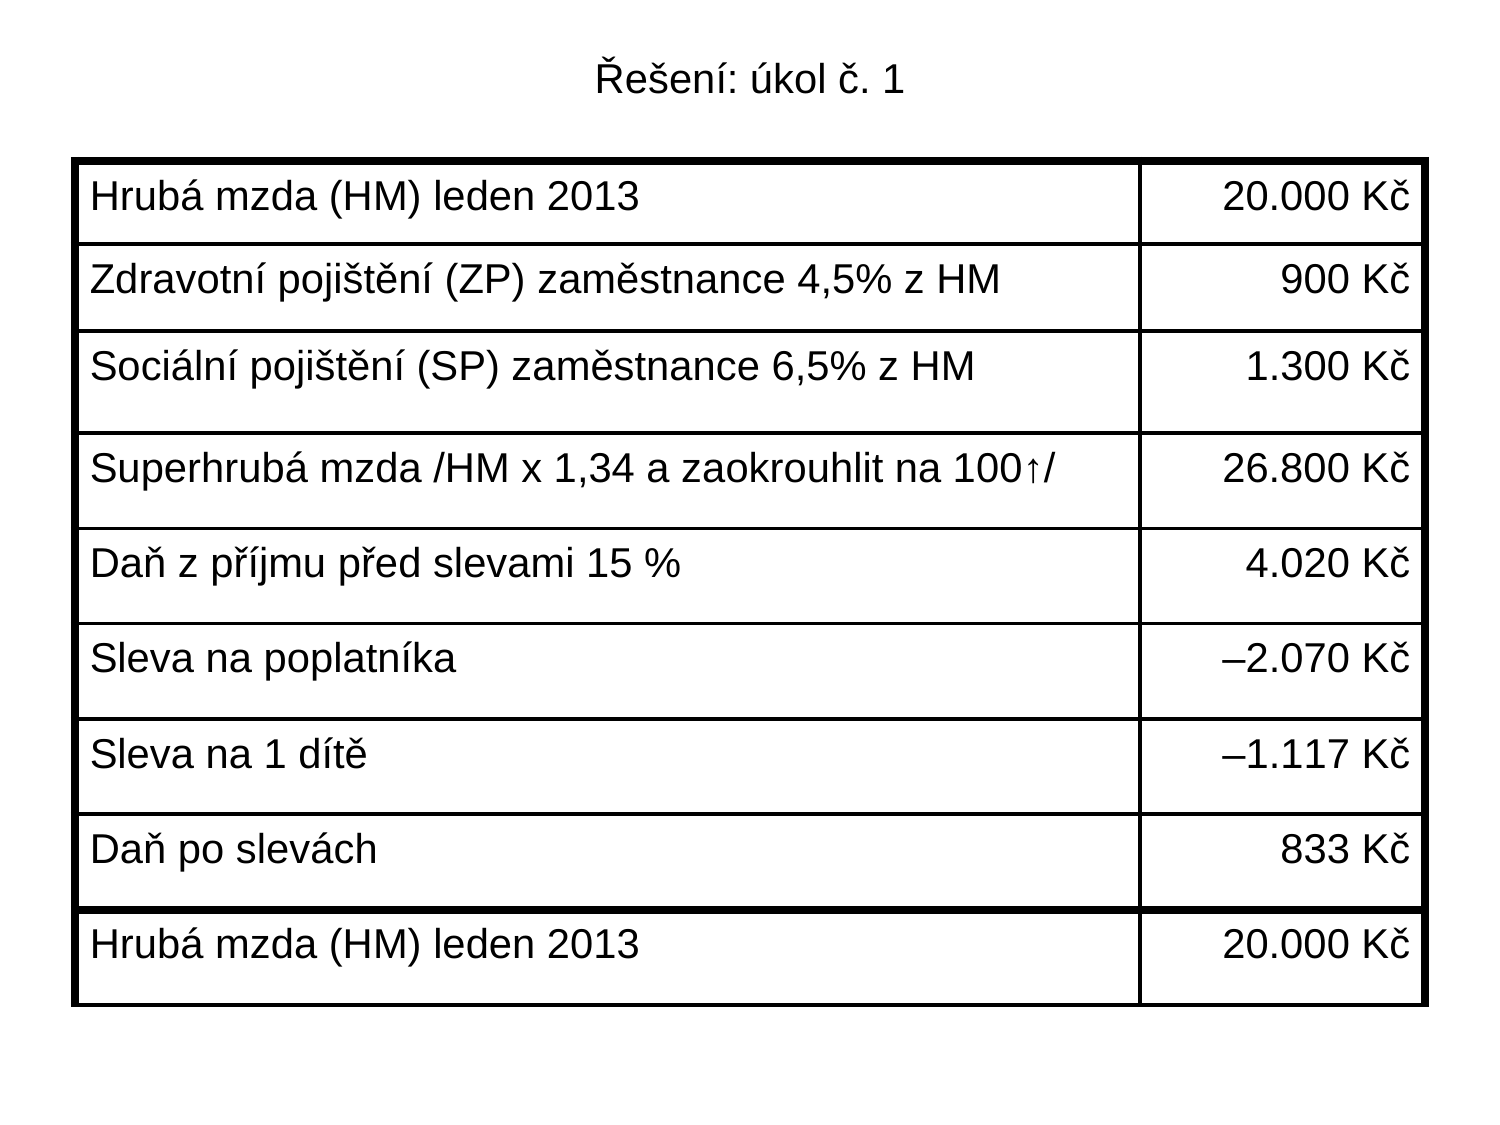

# Řešení: úkol č. 1
| Hrubá mzda (HM) leden 2013 | 20.000 Kč |
| --- | --- |
| Zdravotní pojištění (ZP) zaměstnance 4,5% z HM | 900 Kč |
| Sociální pojištění (SP) zaměstnance 6,5% z HM | 1.300 Kč |
| Superhrubá mzda /HM x 1,34 a zaokrouhlit na 100↑/ | 26.800 Kč |
| Daň z příjmu před slevami 15 % | 4.020 Kč |
| Sleva na poplatníka | –2.070 Kč |
| Sleva na 1 dítě | –1.117 Kč |
| Daň po slevách | 833 Kč |
| Hrubá mzda (HM) leden 2013 | 20.000 Kč |